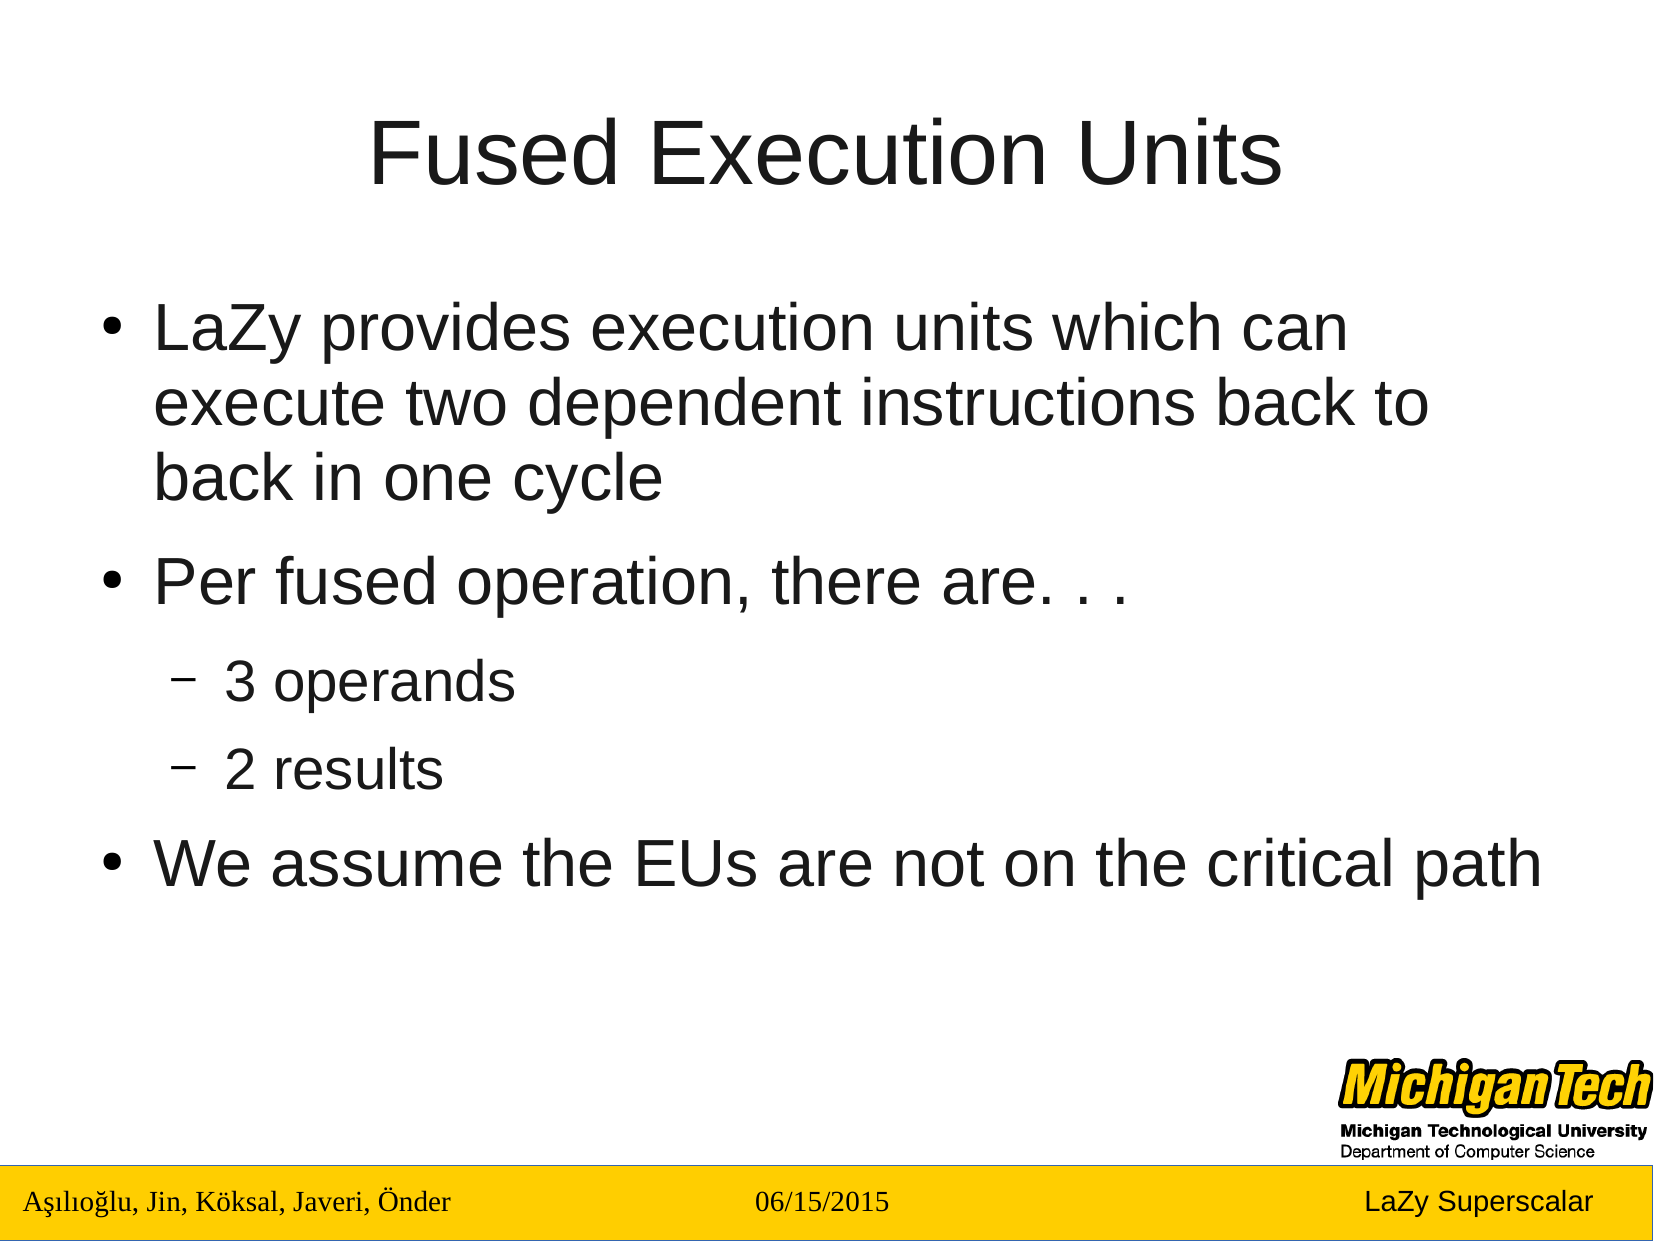

# Fused Execution Units
LaZy provides execution units which can execute two dependent instructions back to back in one cycle
Per fused operation, there are. . .
3 operands
2 results
We assume the EUs are not on the critical path
Aşılıoğlu, Jin, Köksal, Javeri, Önder
06/15/2015